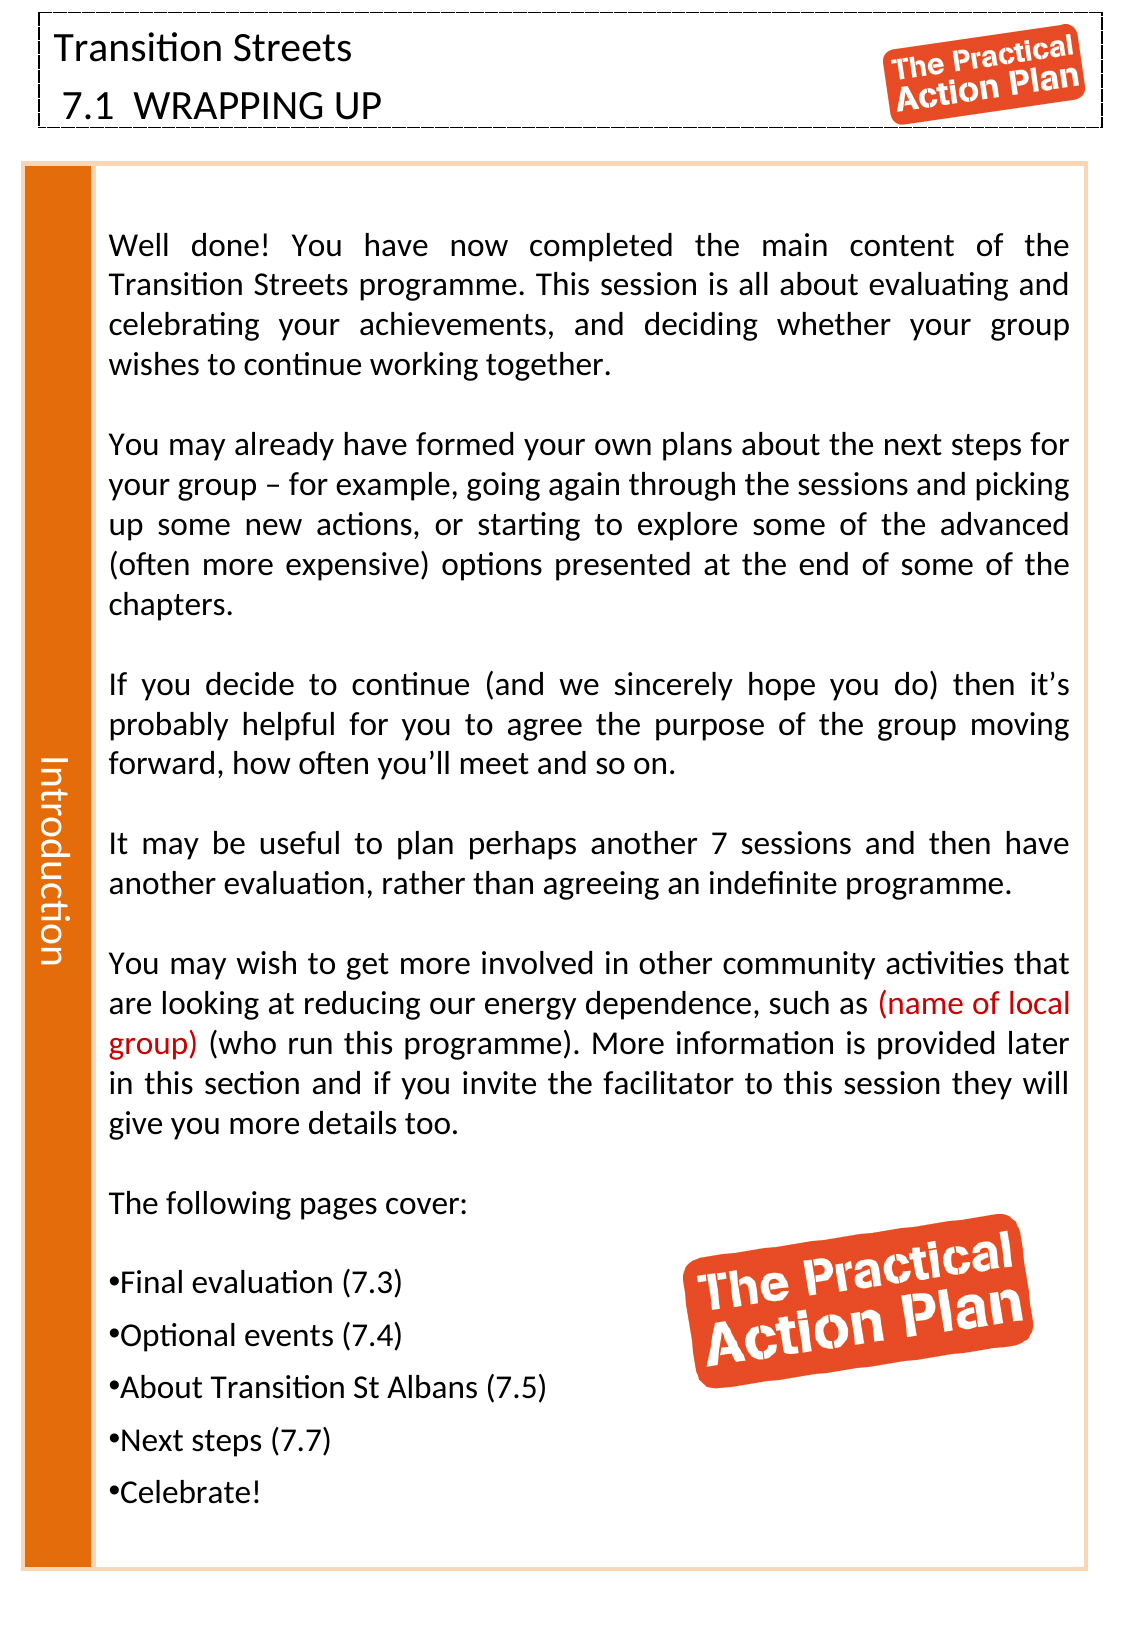

7.1 WRAPPING UP
Introduction
Well done! You have now completed the main content of the Transition Streets programme. This session is all about evaluating and celebrating your achievements, and deciding whether your group wishes to continue working together.
You may already have formed your own plans about the next steps for your group – for example, going again through the sessions and picking up some new actions, or starting to explore some of the advanced (often more expensive) options presented at the end of some of the chapters.
If you decide to continue (and we sincerely hope you do) then it’s probably helpful for you to agree the purpose of the group moving forward, how often you’ll meet and so on.
It may be useful to plan perhaps another 7 sessions and then have another evaluation, rather than agreeing an indefinite programme.
You may wish to get more involved in other community activities that are looking at reducing our energy dependence, such as (name of local group) (who run this programme). More information is provided later in this section and if you invite the facilitator to this session they will give you more details too.
The following pages cover:
Final evaluation (7.3)
Optional events (7.4)
About Transition St Albans (7.5)
Next steps (7.7)
Celebrate!